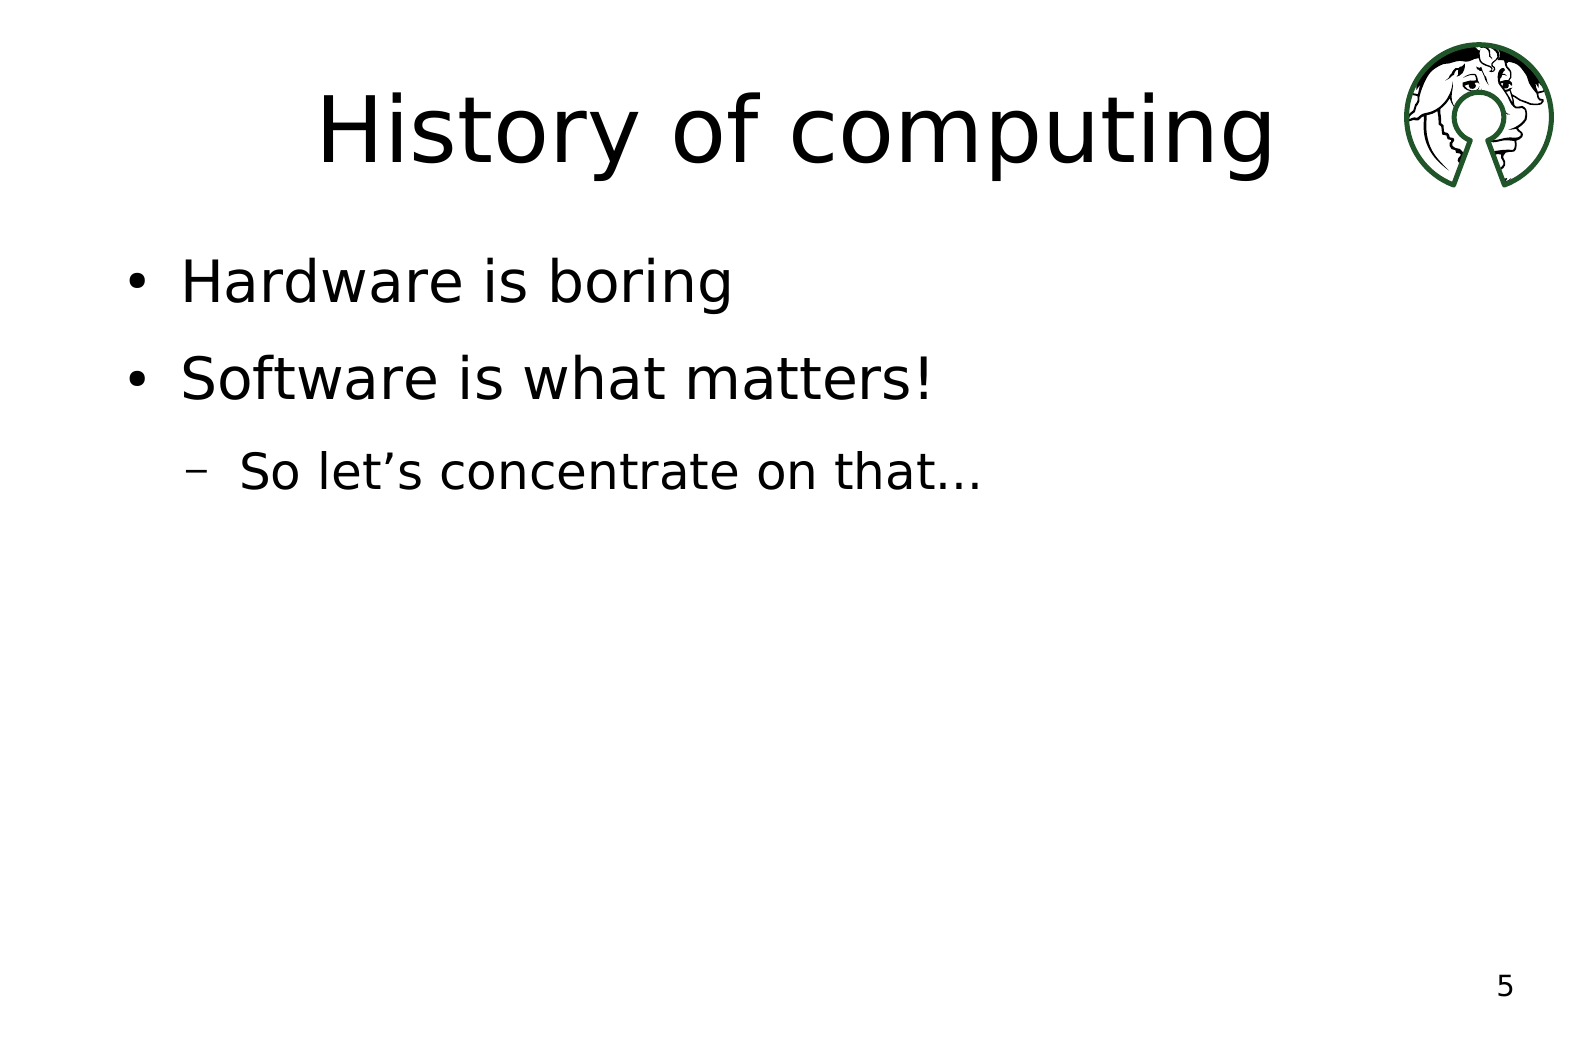

# History of computing
Hardware is boring
Software is what matters!
So let’s concentrate on that...
5